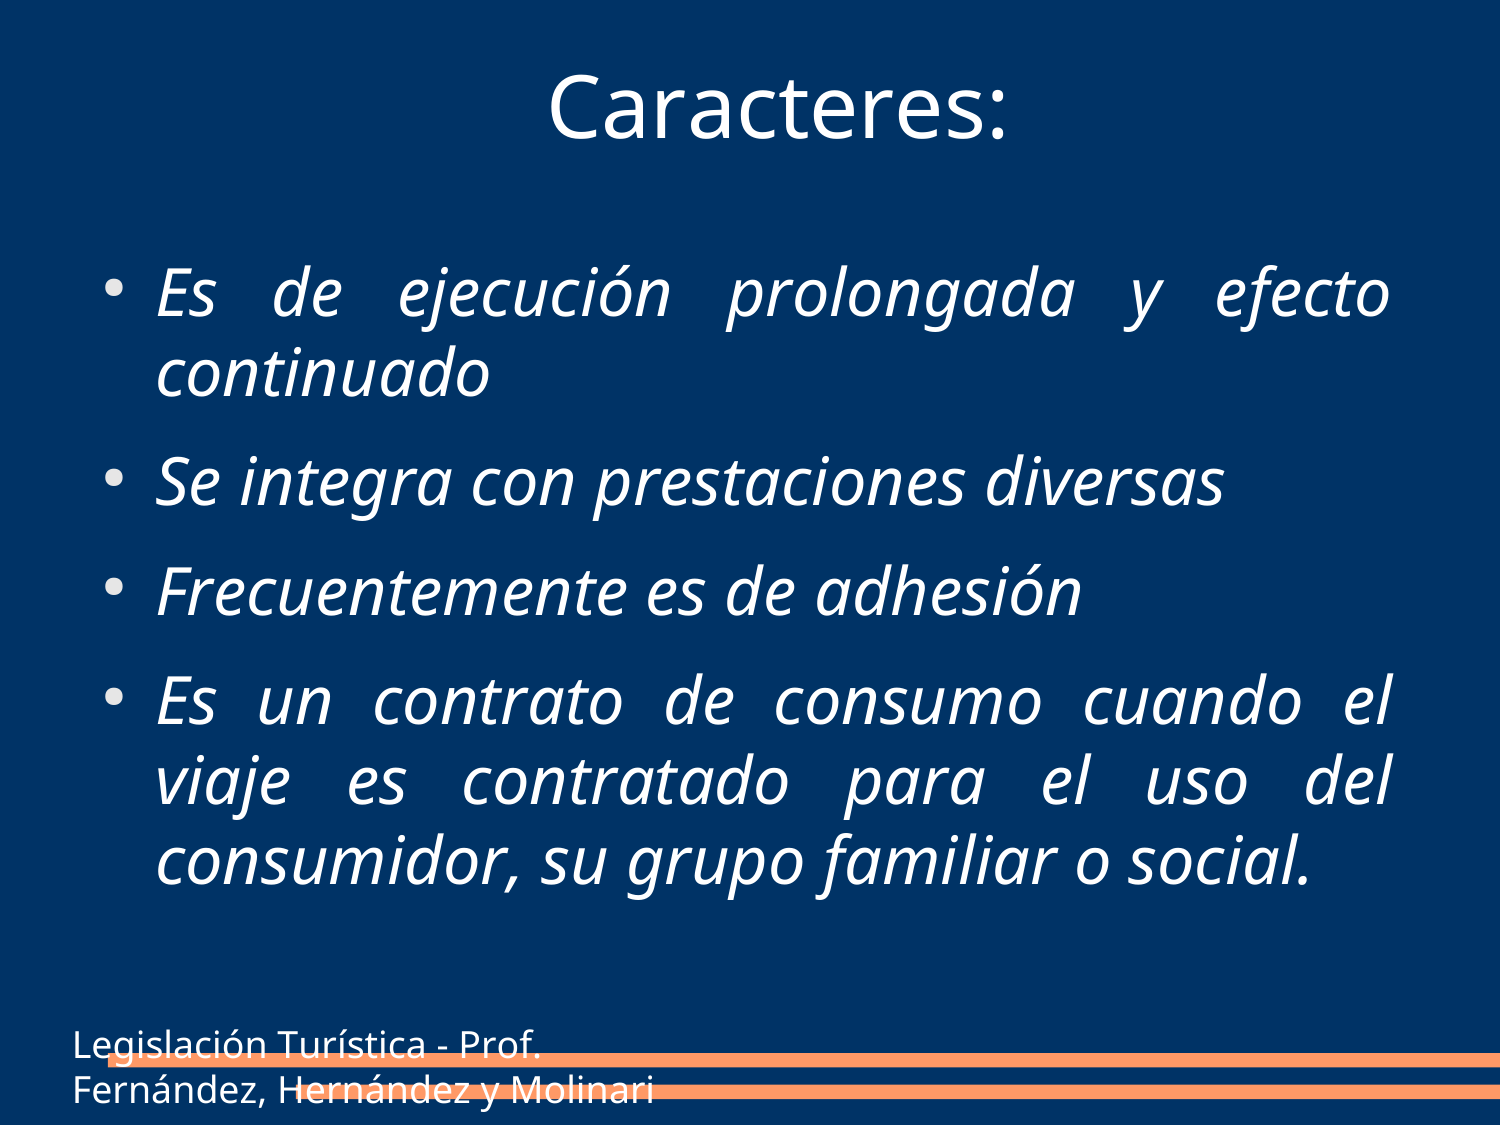

# Caracteres:
Es de ejecución prolongada y efecto continuado
Se integra con prestaciones diversas
Frecuentemente es de adhesión
Es un contrato de consumo cuando el viaje es contratado para el uso del consumidor, su grupo familiar o social.
Legislación Turística - Prof. Fernández, Hernández y Molinari